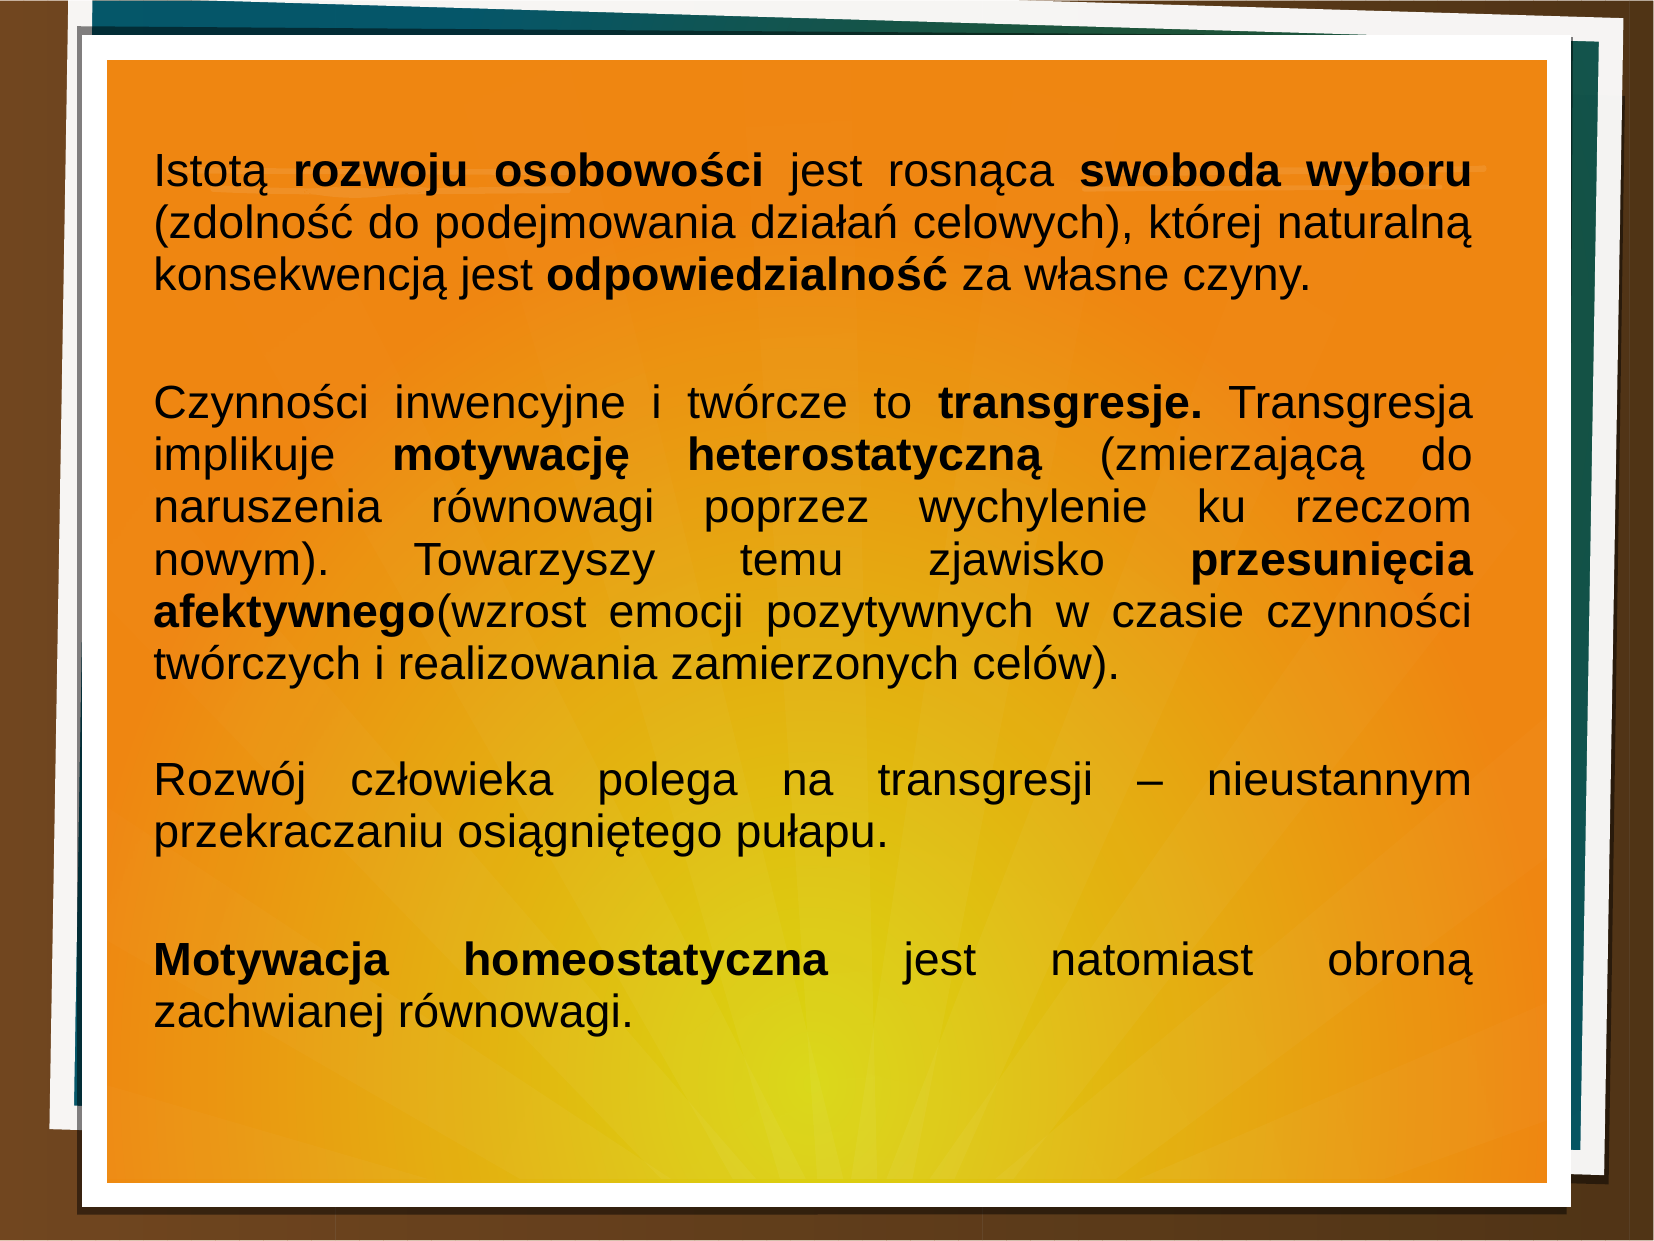

Istotą rozwoju osobowości jest rosnąca swoboda wyboru (zdolność do podejmowania działań celowych), której naturalną konsekwencją jest odpowiedzialność za własne czyny.
Czynności inwencyjne i twórcze to transgresje. Transgresja implikuje motywację heterostatyczną (zmierzającą do naruszenia równowagi poprzez wychylenie ku rzeczom nowym). Towarzyszy temu zjawisko przesunięcia afektywnego(wzrost emocji pozytywnych w czasie czynności twórczych i realizowania zamierzonych celów).
Rozwój człowieka polega na transgresji – nieustannym przekraczaniu osiągniętego pułapu.
Motywacja homeostatyczna jest natomiast obroną zachwianej równowagi.